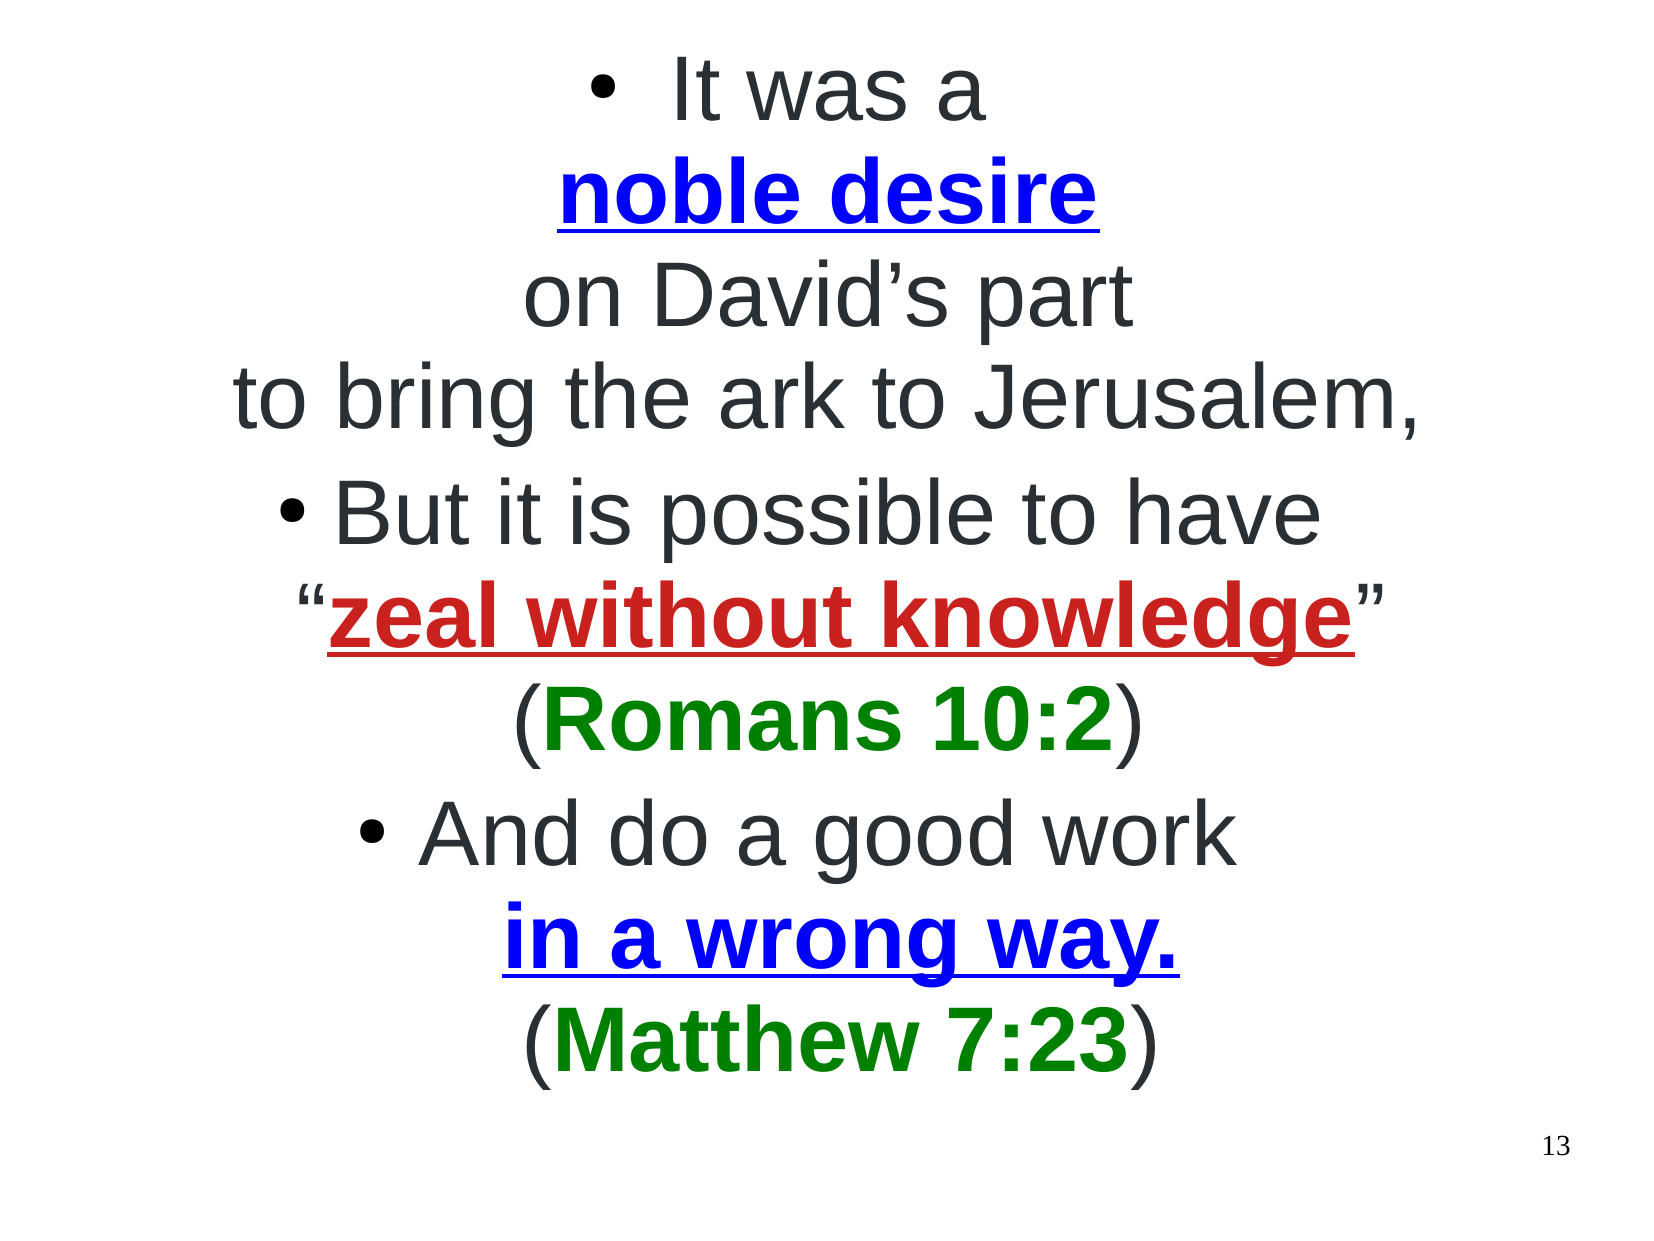

# It was a noble desire on David’s part to bring the ark to Jerusalem,
But it is possible to have
“zeal without knowledge”
(Romans 10:2)
And do a good work
in a wrong way.
(Matthew 7:23)
13